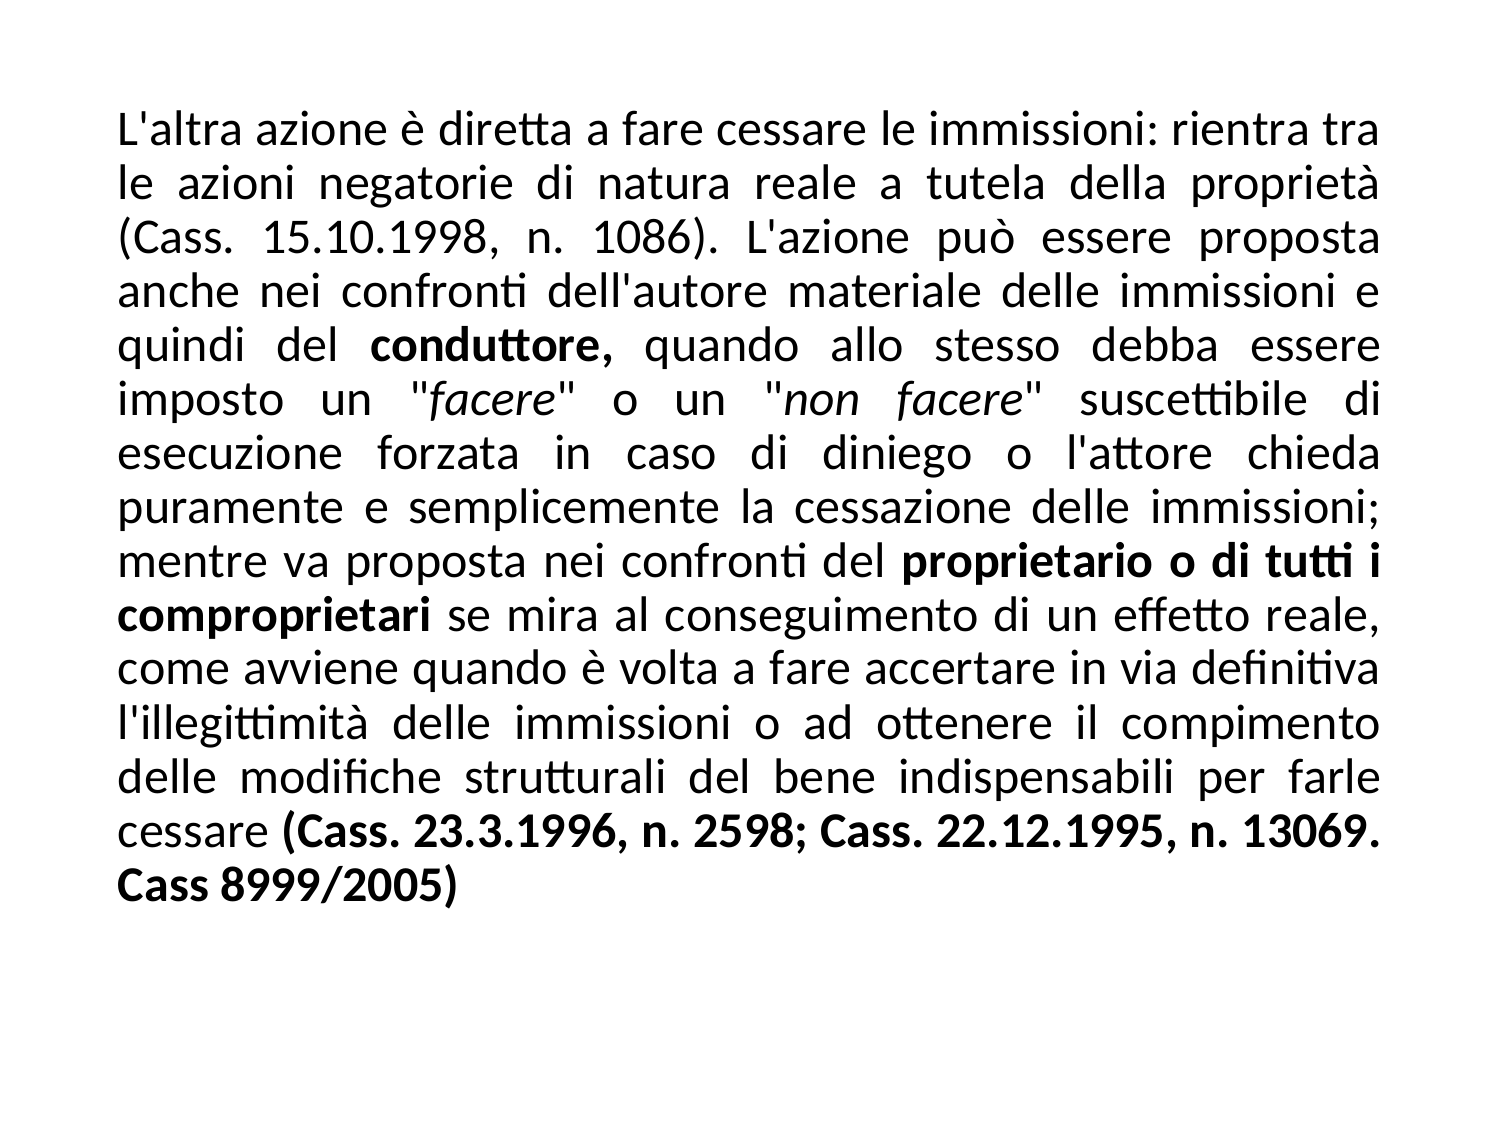

# L'altra azione è diretta a fare cessare le immissioni: rientra tra le azioni negatorie di natura reale a tutela della proprietà (Cass. 15.10.1998, n. 1086). L'azione può essere proposta anche nei confronti dell'autore materiale delle immissioni e quindi del conduttore, quando allo stesso debba essere imposto un "facere" o un "non facere" suscettibile di esecuzione forzata in caso di diniego o l'attore chieda puramente e semplicemente la cessazione delle immissioni; mentre va proposta nei confronti del proprietario o di tutti i comproprietari se mira al conseguimento di un effetto reale, come avviene quando è volta a fare accertare in via definitiva l'illegittimità delle immissioni o ad ottenere il compimento delle modifiche strutturali del bene indispensabili per farle cessare (Cass. 23.3.1996, n. 2598; Cass. 22.12.1995, n. 13069. Cass 8999/2005)